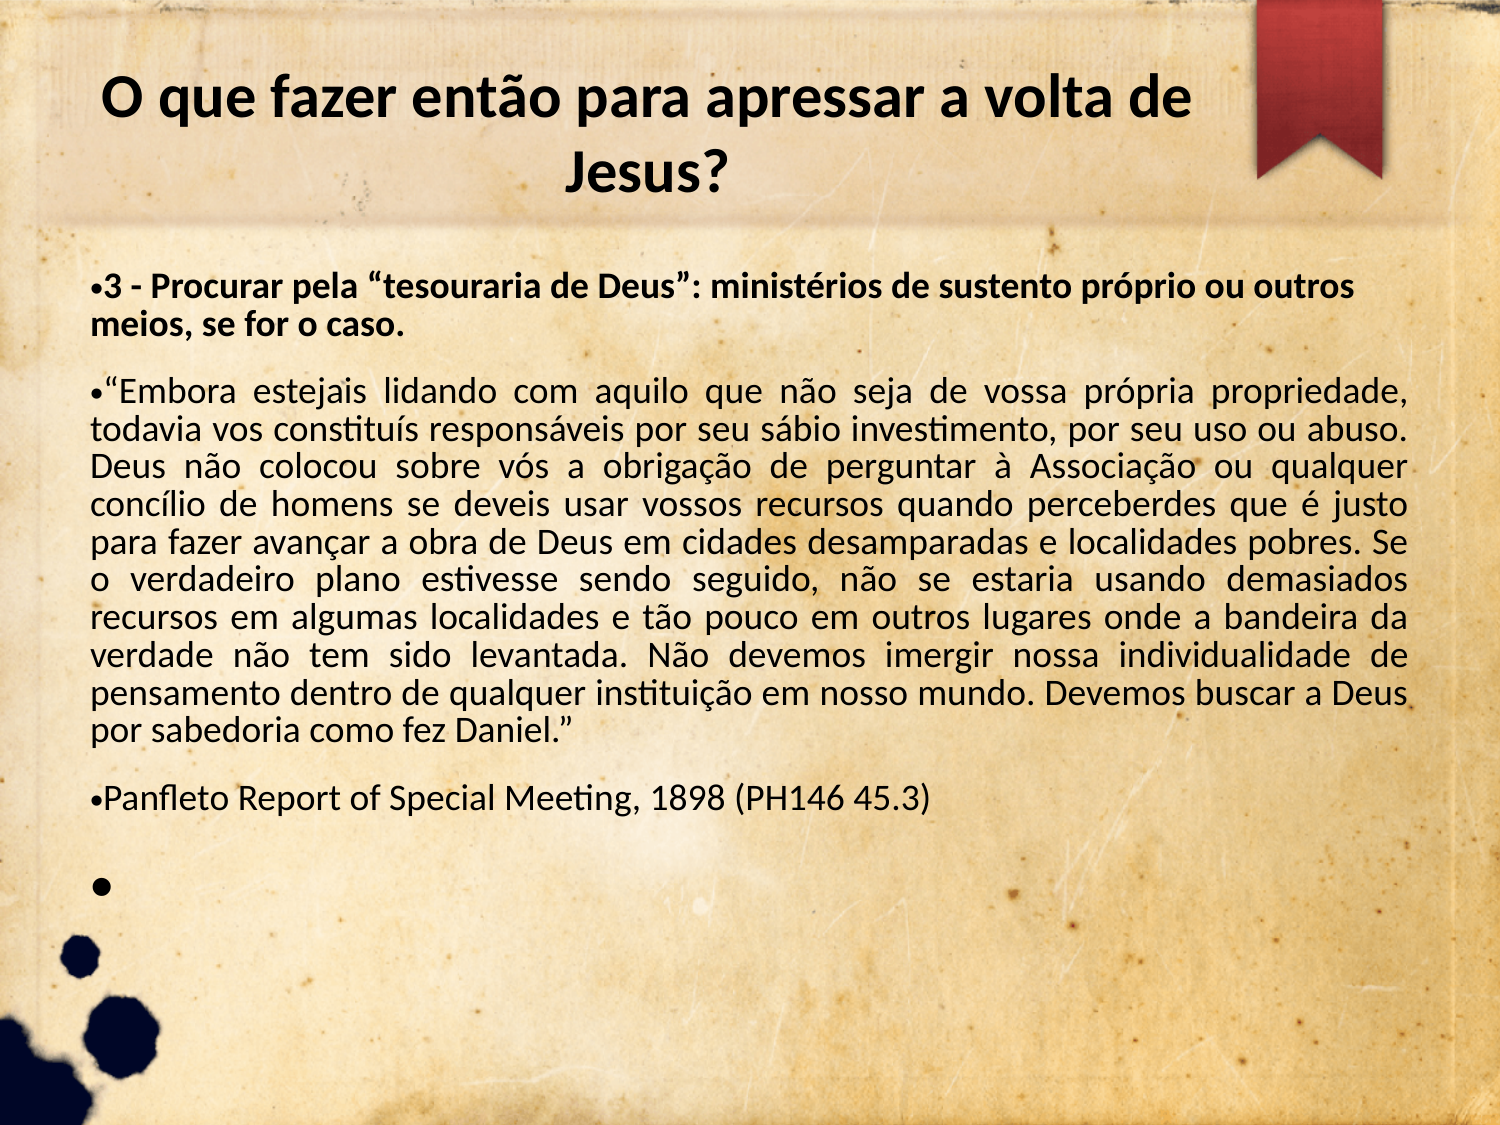

# O que fazer então para apressar a volta de Jesus?
3 - Procurar pela “tesouraria de Deus”: ministérios de sustento próprio ou outros meios, se for o caso.
“Embora estejais lidando com aquilo que não seja de vossa própria propriedade, todavia vos constituís responsáveis por seu sábio investimento, por seu uso ou abuso. Deus não colocou sobre vós a obrigação de perguntar à Associação ou qualquer concílio de homens se deveis usar vossos recursos quando perceberdes que é justo para fazer avançar a obra de Deus em cidades desamparadas e localidades pobres. Se o verdadeiro plano estivesse sendo seguido, não se estaria usando demasiados recursos em algumas localidades e tão pouco em outros lugares onde a bandeira da verdade não tem sido levantada. Não devemos imergir nossa individualidade de pensamento dentro de qualquer instituição em nosso mundo. Devemos buscar a Deus por sabedoria como fez Daniel.”
Panfleto Report of Special Meeting, 1898 (PH146 45.3)